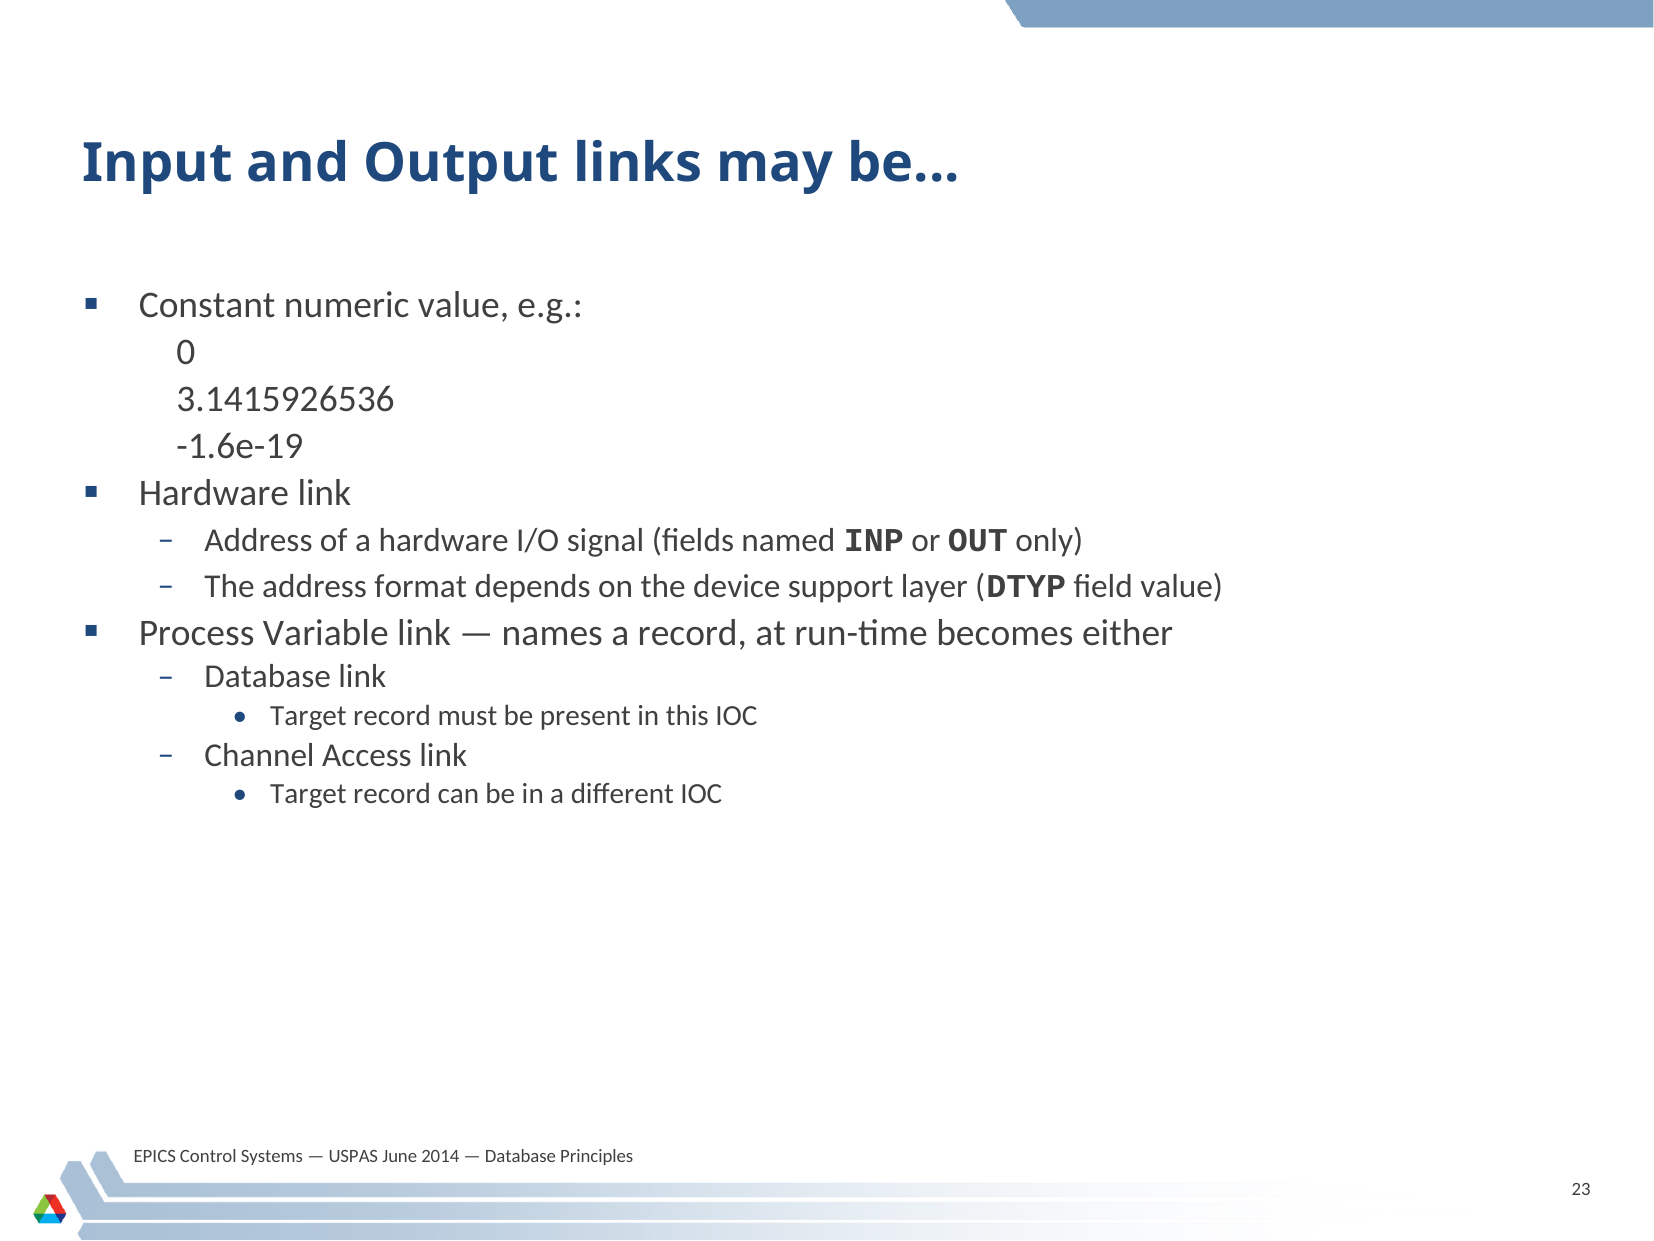

# Input and Output links may be...
Constant numeric value, e.g.:
	0
	3.1415926536
	-1.6e-19
Hardware link
Address of a hardware I/O signal (fields named INP or OUT only)
The address format depends on the device support layer (DTYP field value)
Process Variable link — names a record, at run-time becomes either
Database link
Target record must be present in this IOC
Channel Access link
Target record can be in a different IOC
EPICS Control Systems — USPAS June 2014 — Database Principles
23